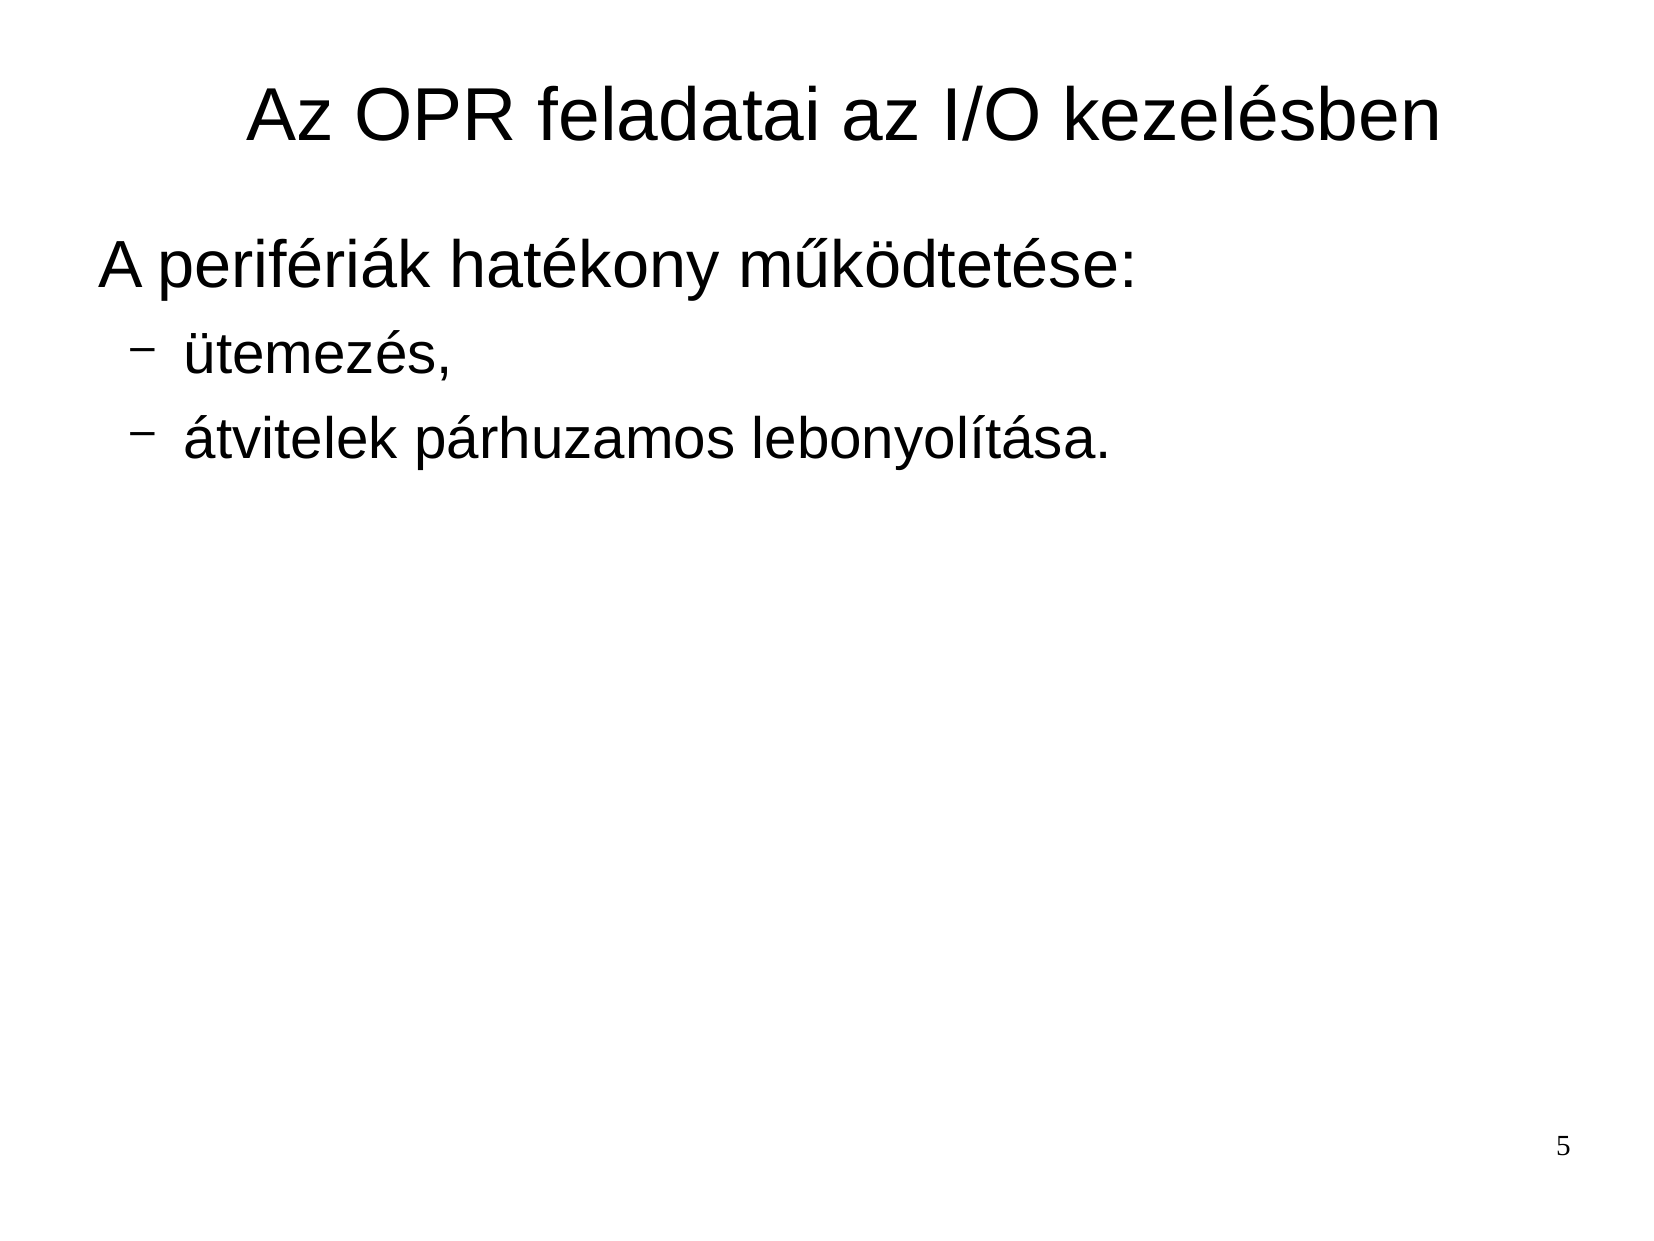

# Az OPR feladatai az I/O kezelésben
A perifériák hatékony működtetése:
ütemezés,
átvitelek párhuzamos lebonyolítása.
5